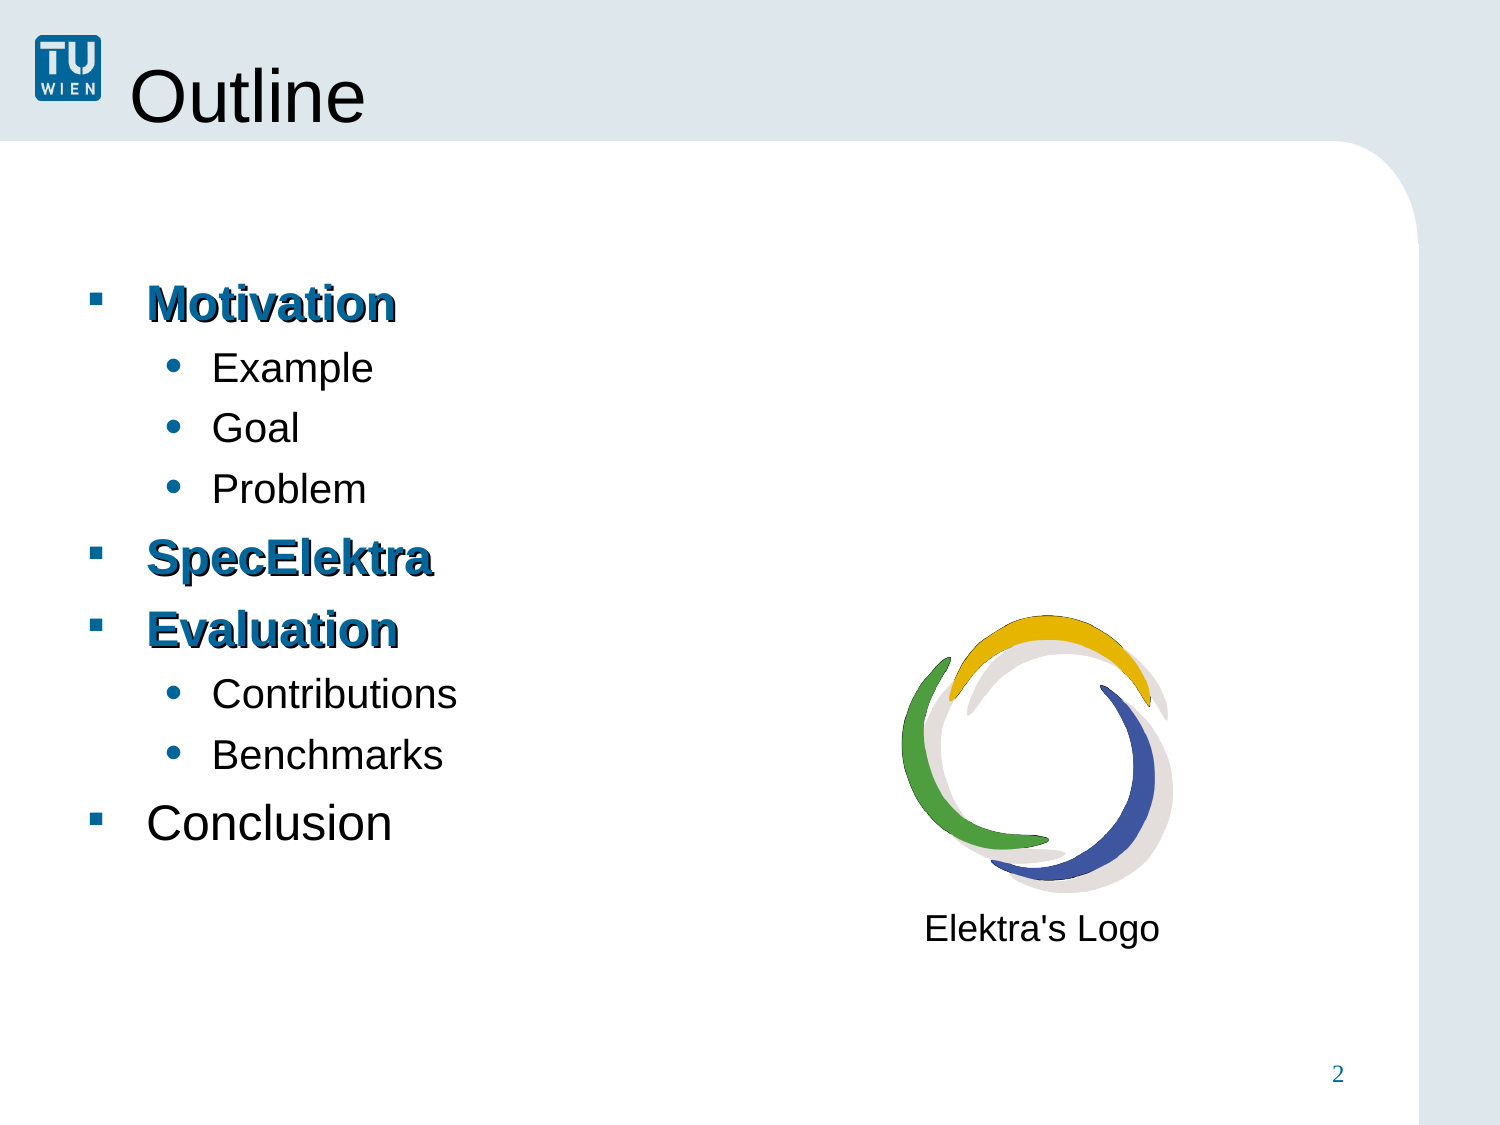

# Outline
Motivation
Example
Goal
Problem
SpecElektra
Evaluation
Contributions
Benchmarks
Conclusion
Elektra's Logo
2